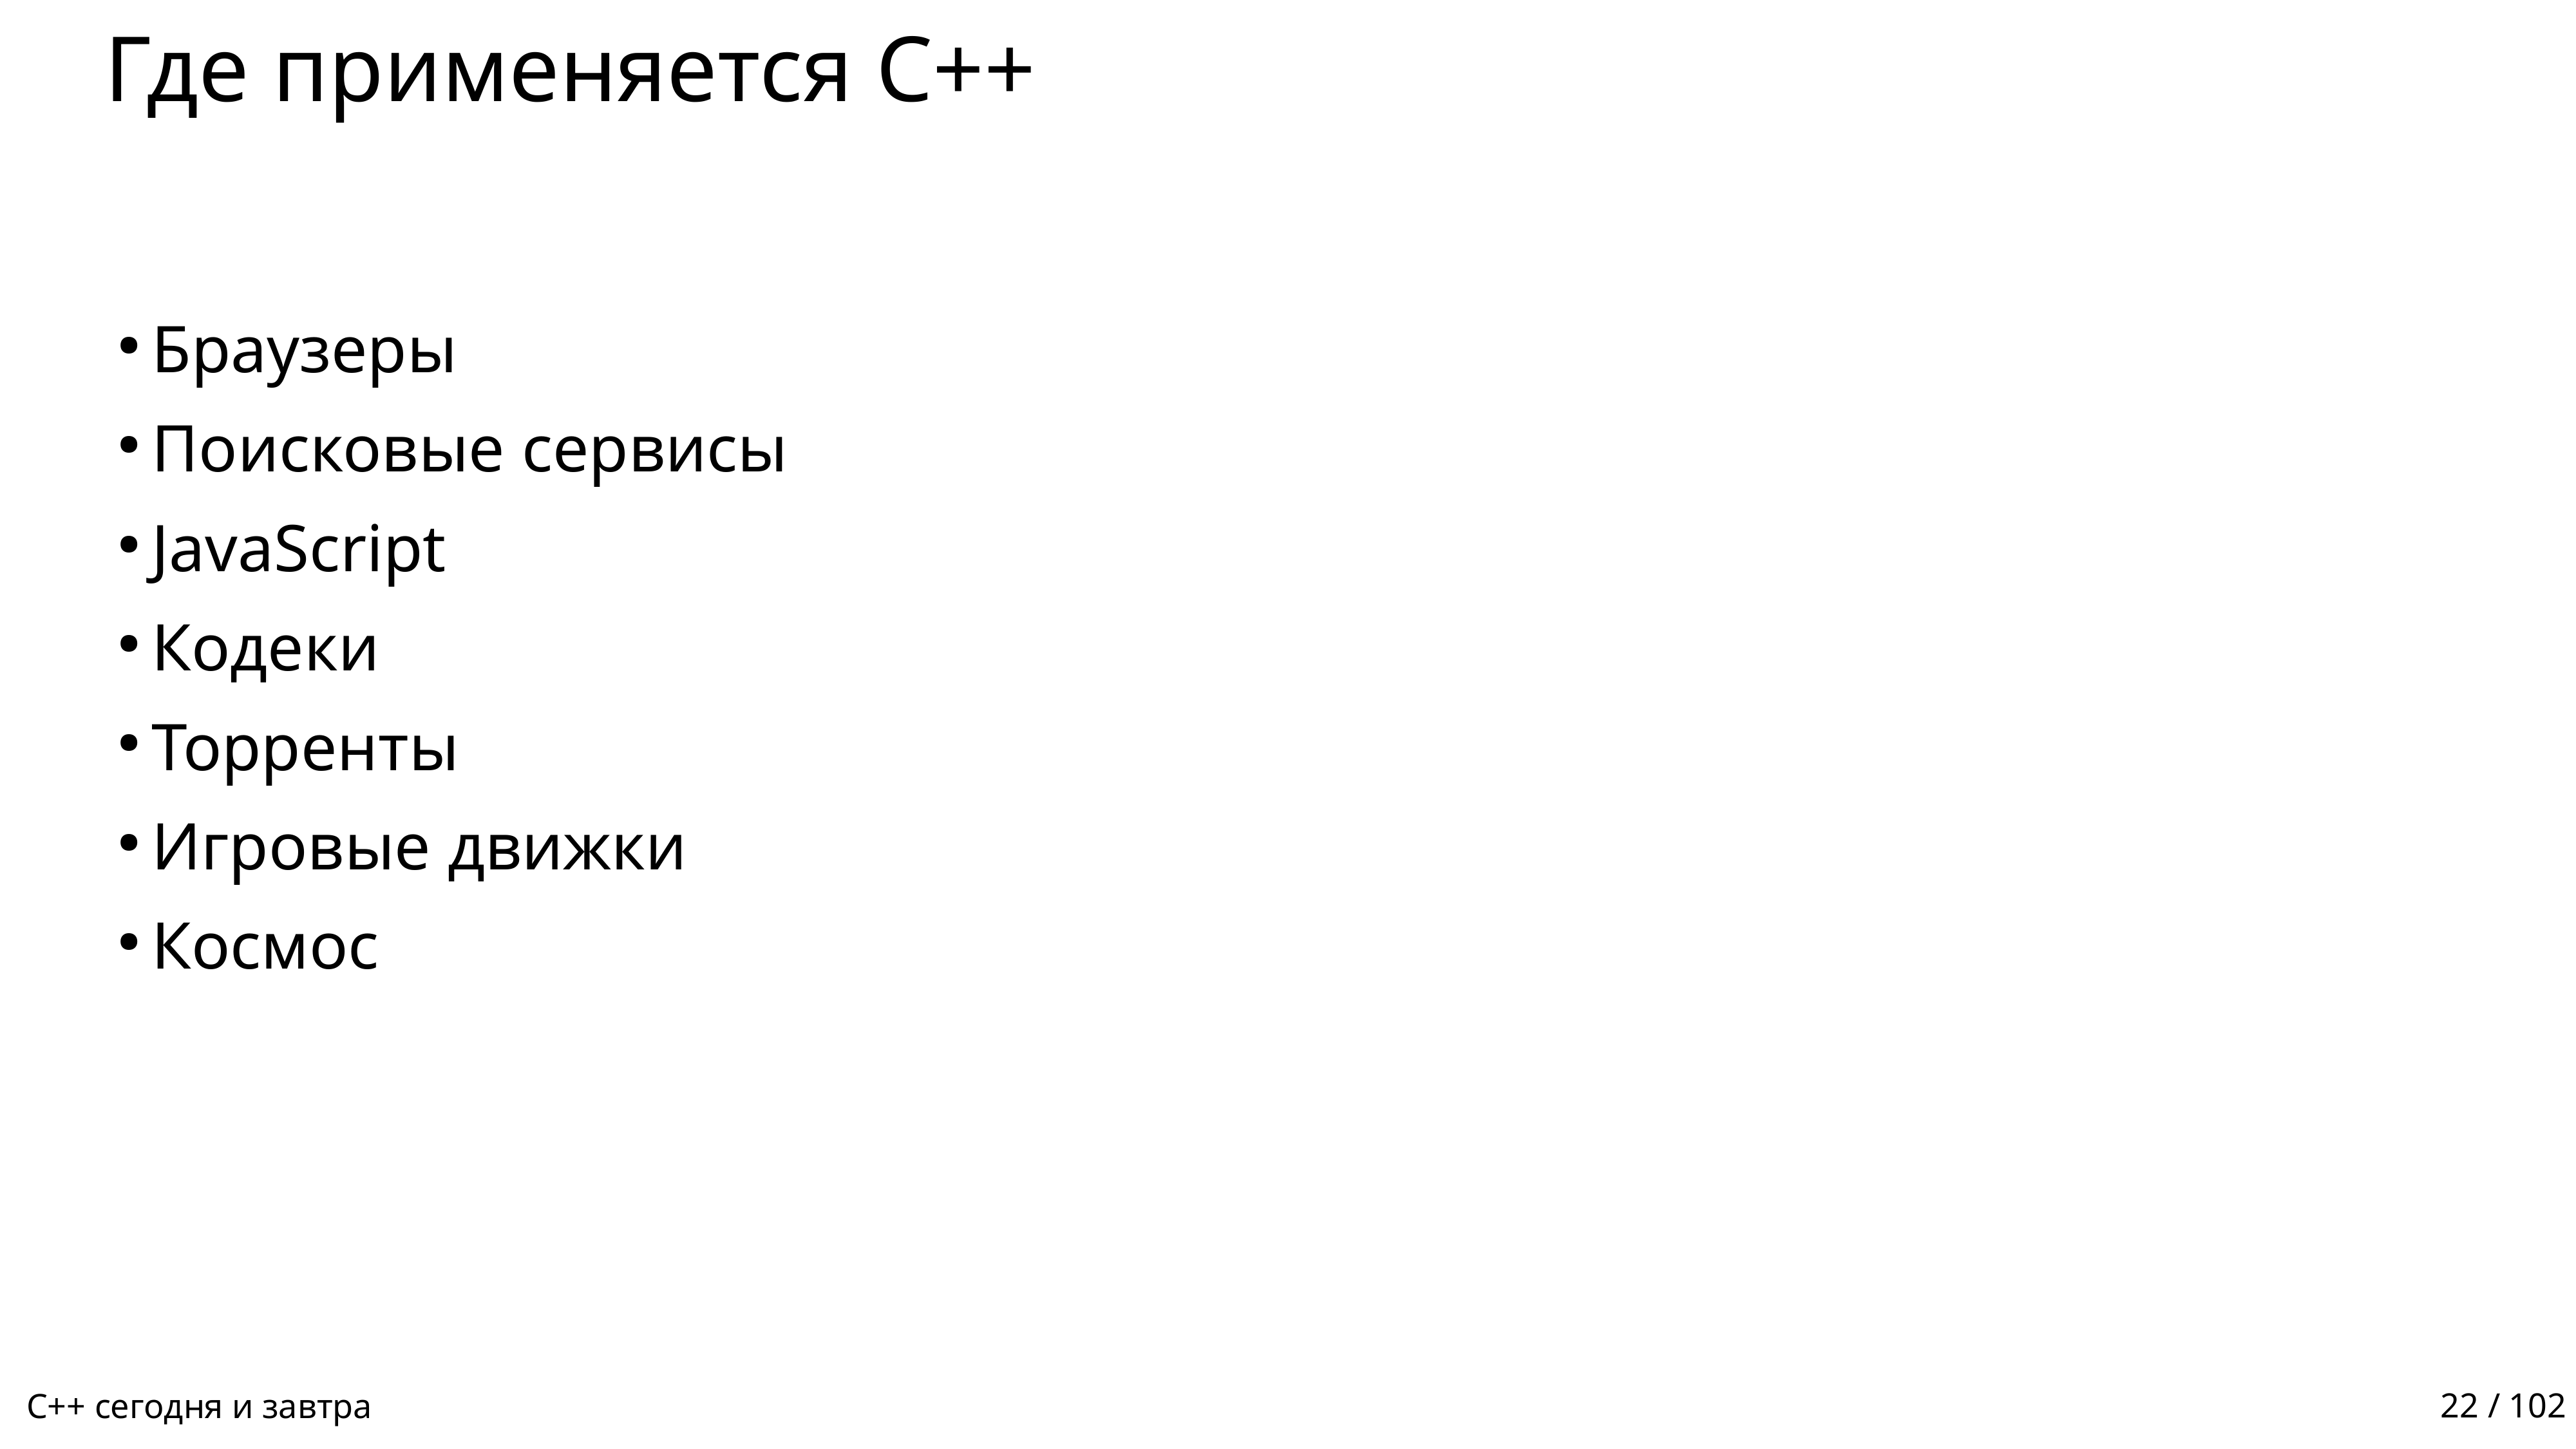

Где применяется C++
# Браузеры
Поисковые сервисы
JavaScript
Кодеки
Торренты
Игровые движки
Космос
C++ сегодня и завтра